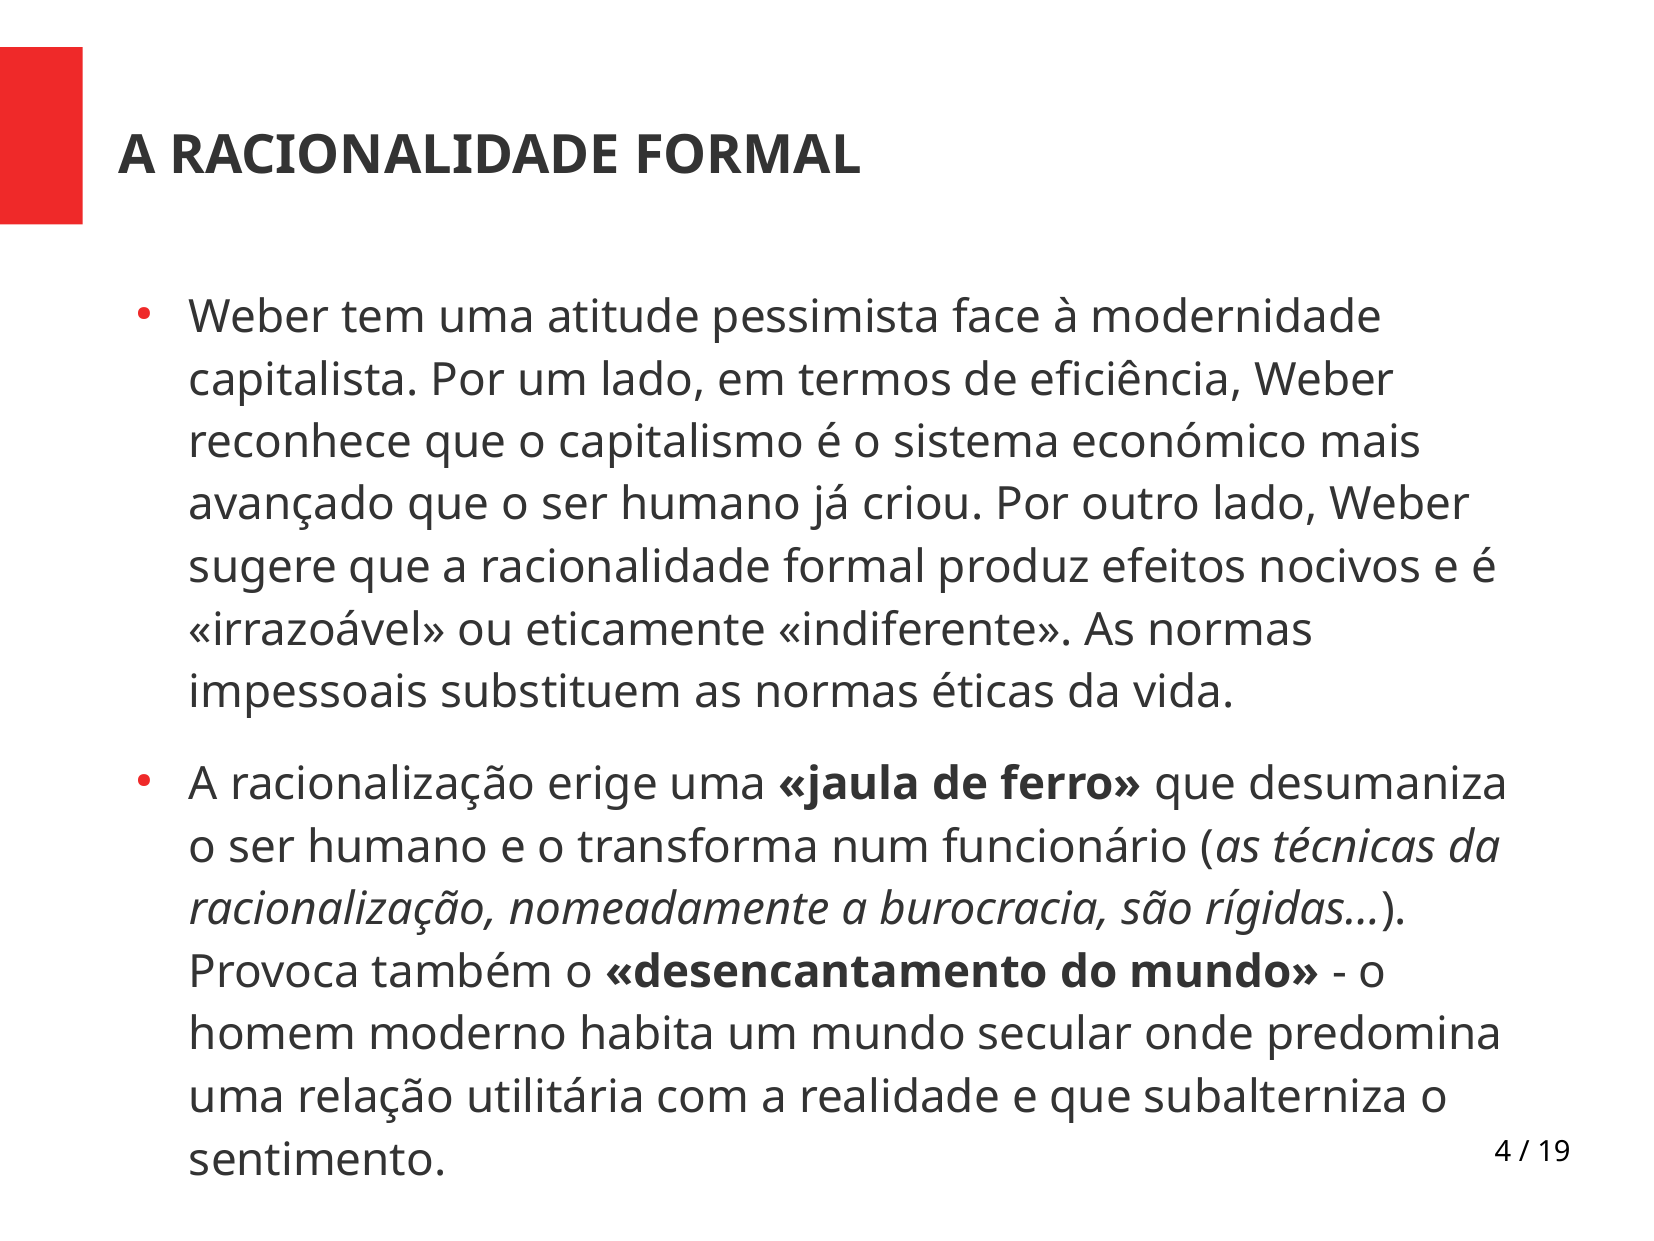

# A RACIONALIDADE FORMAL
Weber tem uma atitude pessimista face à modernidade capitalista. Por um lado, em termos de eficiência, Weber reconhece que o capitalismo é o sistema económico mais avançado que o ser humano já criou. Por outro lado, Weber sugere que a racionalidade formal produz efeitos nocivos e é «irrazoável» ou eticamente «indiferente». As normas impessoais substituem as normas éticas da vida.
A racionalização erige uma «jaula de ferro» que desumaniza o ser humano e o transforma num funcionário (as técnicas da racionalização, nomeadamente a burocracia, são rígidas…). Provoca também o «desencantamento do mundo» - o homem moderno habita um mundo secular onde predomina uma relação utilitária com a realidade e que subalterniza o sentimento.
4